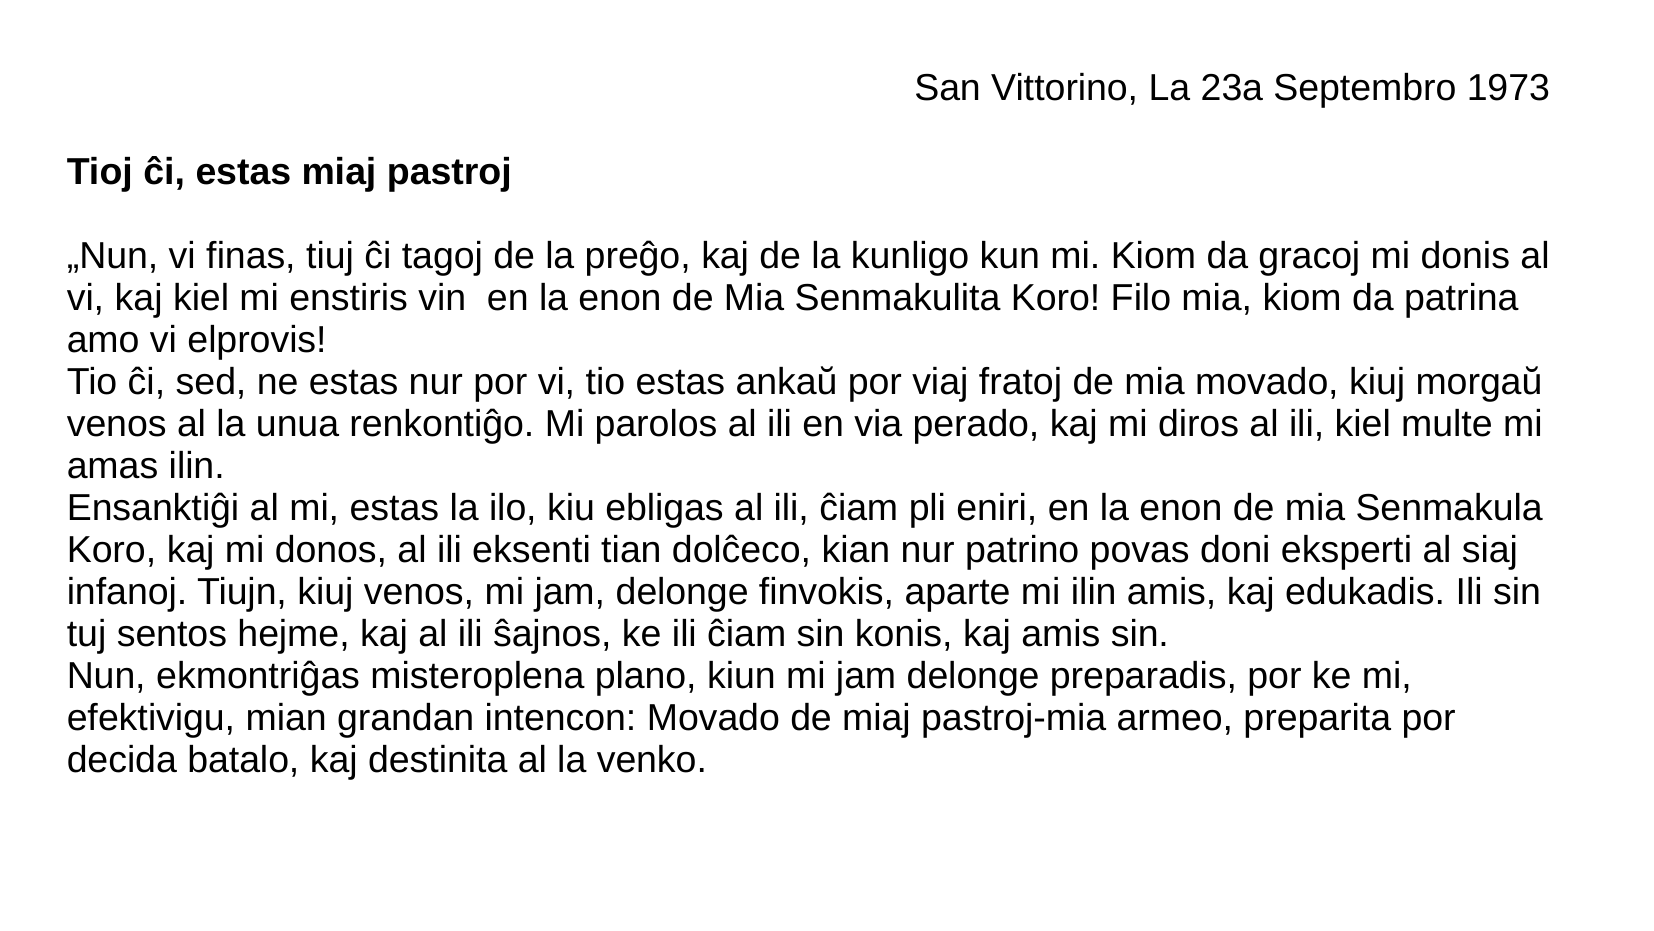

San Vittorino, La 23a Septembro 1973
Tioj ĉi, estas miaj pastroj
„Nun, vi finas, tiuj ĉi tagoj de la preĝo, kaj de la kunligo kun mi. Kiom da gracoj mi donis al vi, kaj kiel mi enstiris vin en la enon de Mia Senmakulita Koro! Filo mia, kiom da patrina amo vi elprovis!
Tio ĉi, sed, ne estas nur por vi, tio estas ankaŭ por viaj fratoj de mia movado, kiuj morgaŭ venos al la unua renkontiĝo. Mi parolos al ili en via perado, kaj mi diros al ili, kiel multe mi amas ilin.
Ensanktiĝi al mi, estas la ilo, kiu ebligas al ili, ĉiam pli eniri, en la enon de mia Senmakula Koro, kaj mi donos, al ili eksenti tian dolĉeco, kian nur patrino povas doni eksperti al siaj infanoj. Tiujn, kiuj venos, mi jam, delonge finvokis, aparte mi ilin amis, kaj edukadis. Ili sin tuj sentos hejme, kaj al ili ŝajnos, ke ili ĉiam sin konis, kaj amis sin.
Nun, ekmontriĝas misteroplena plano, kiun mi jam delonge preparadis, por ke mi, efektivigu, mian grandan intencon: Movado de miaj pastroj-mia armeo, preparita por decida batalo, kaj destinita al la venko.